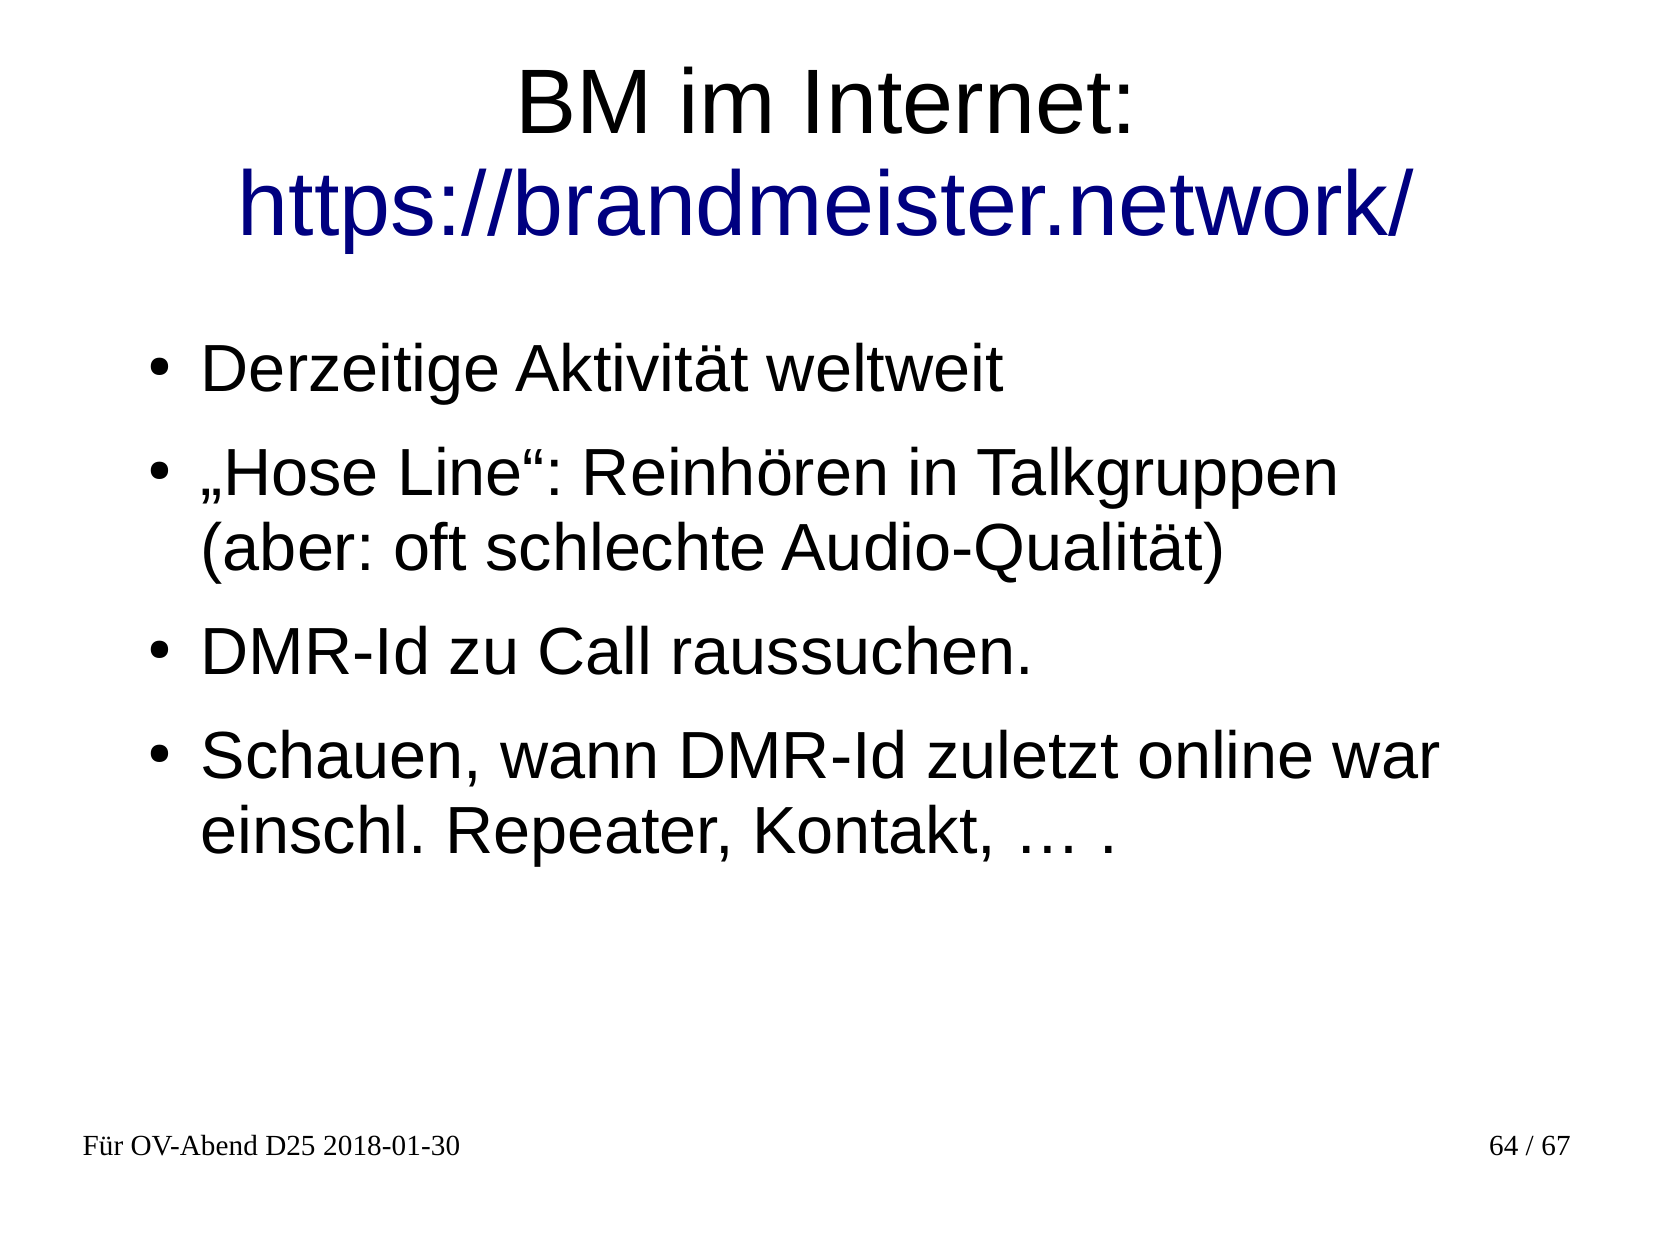

# BM im Internet: https://brandmeister.network/
Derzeitige Aktivität weltweit
„Hose Line“: Reinhören in Talkgruppen
(aber: oft schlechte Audio-Qualität)
DMR-Id zu Call raussuchen.
Schauen, wann DMR-Id zuletzt online war
einschl. Repeater, Kontakt, … .
64